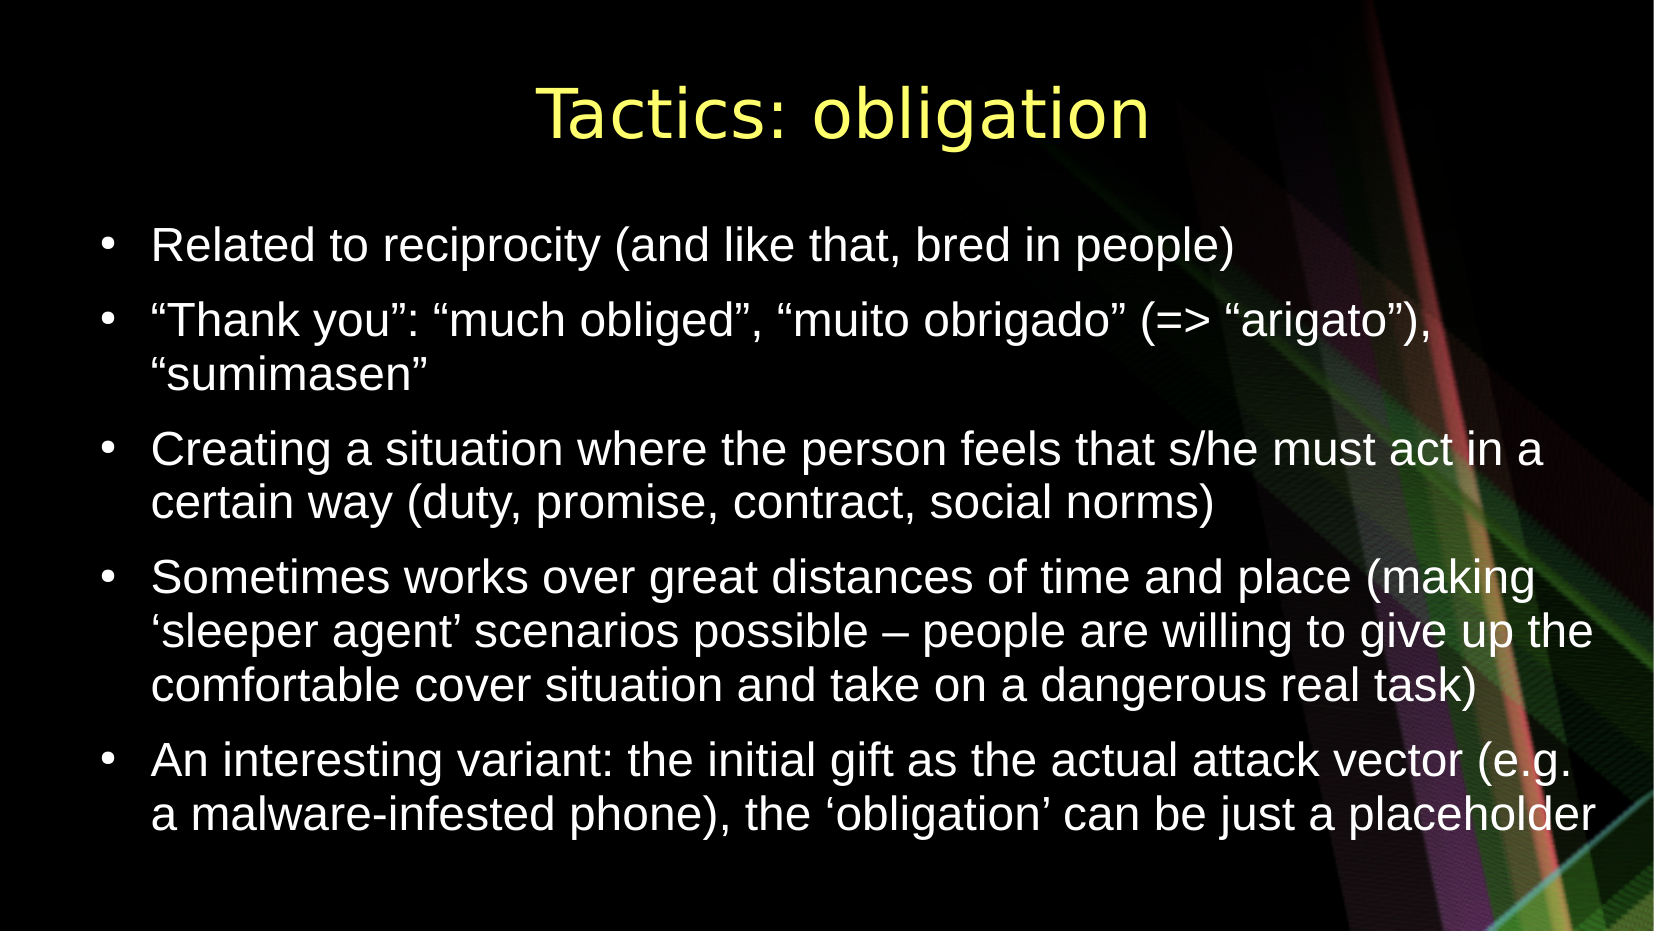

# Tactics: obligation
Related to reciprocity (and like that, bred in people)
“Thank you”: “much obliged”, “muito obrigado” (=> “arigato”), “sumimasen”
Creating a situation where the person feels that s/he must act in a certain way (duty, promise, contract, social norms)
Sometimes works over great distances of time and place (making ‘sleeper agent’ scenarios possible – people are willing to give up the comfortable cover situation and take on a dangerous real task)
An interesting variant: the initial gift as the actual attack vector (e.g. a malware-infested phone), the ‘obligation’ can be just a placeholder